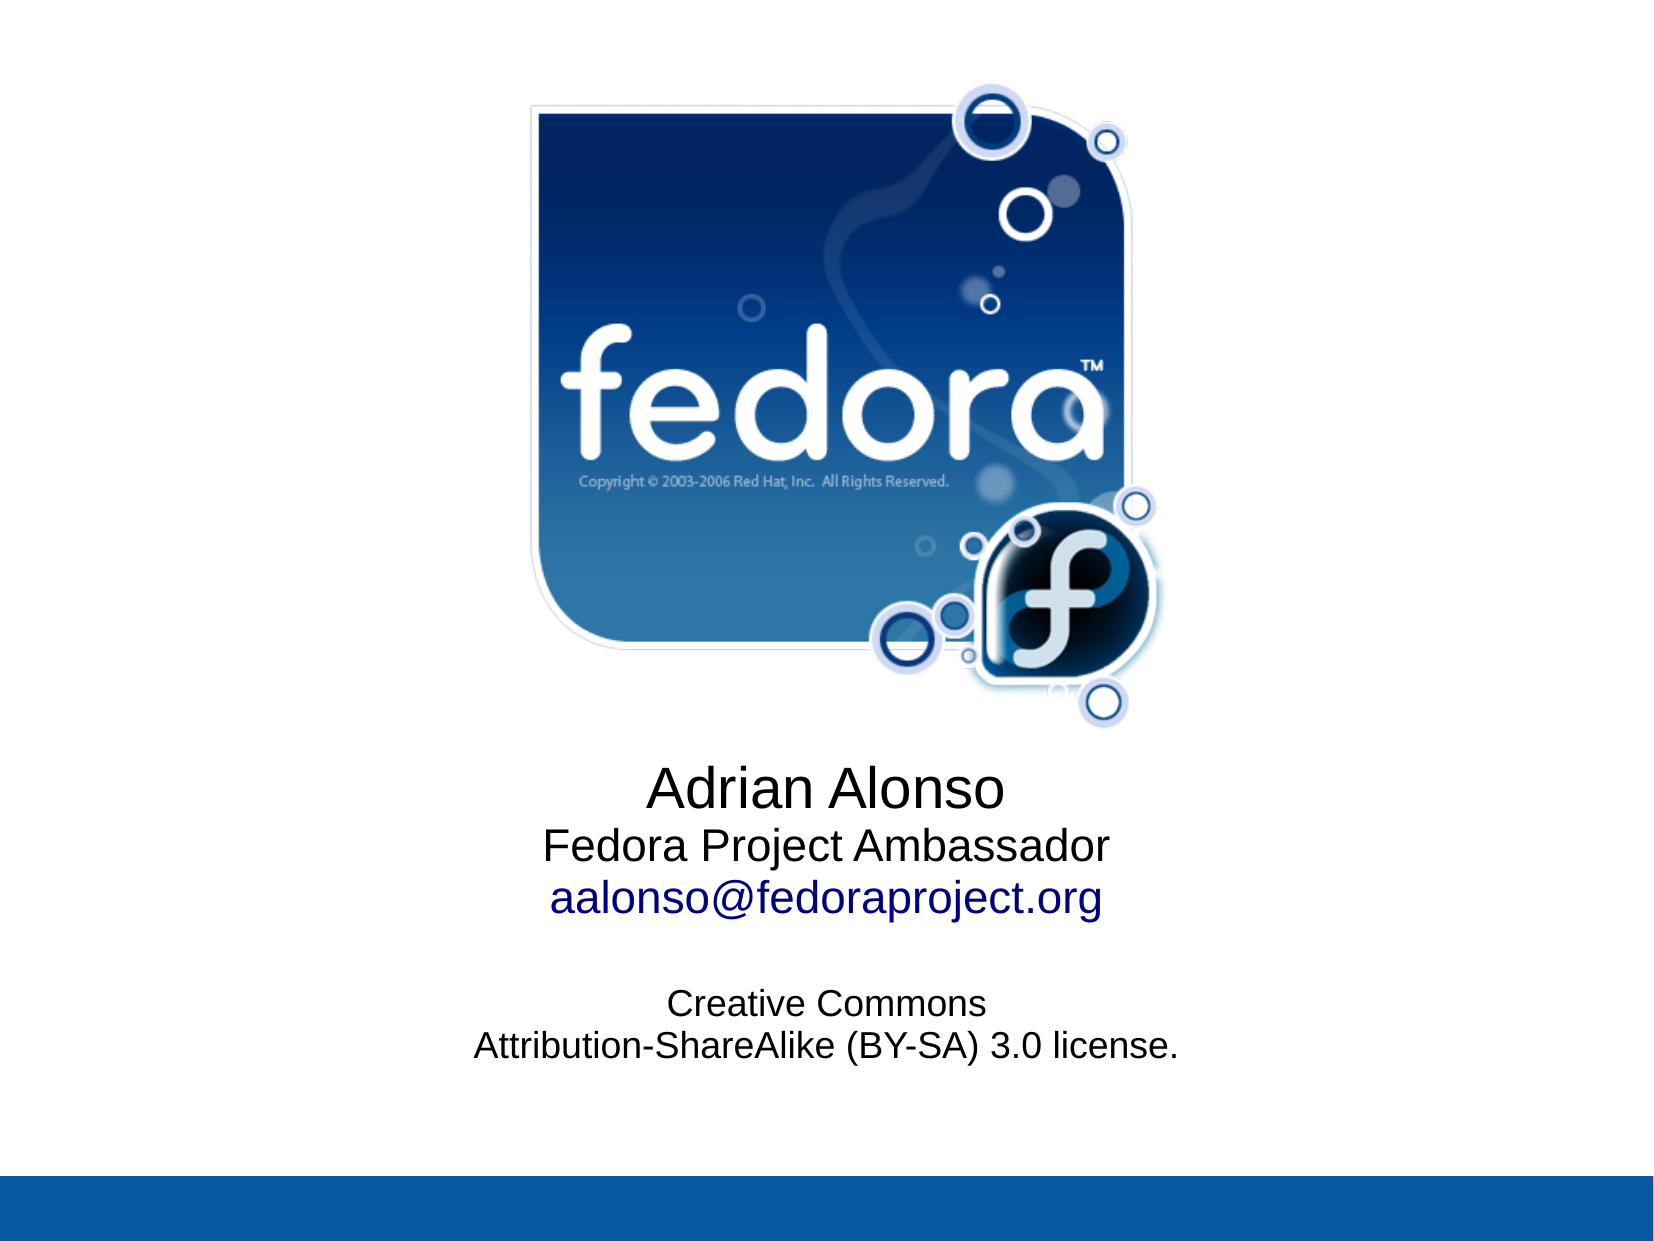

# Adrian Alonso Fedora Project Ambassador aalonso@fedoraproject.org
Creative Commons
Attribution-ShareAlike (BY-SA) 3.0 license.